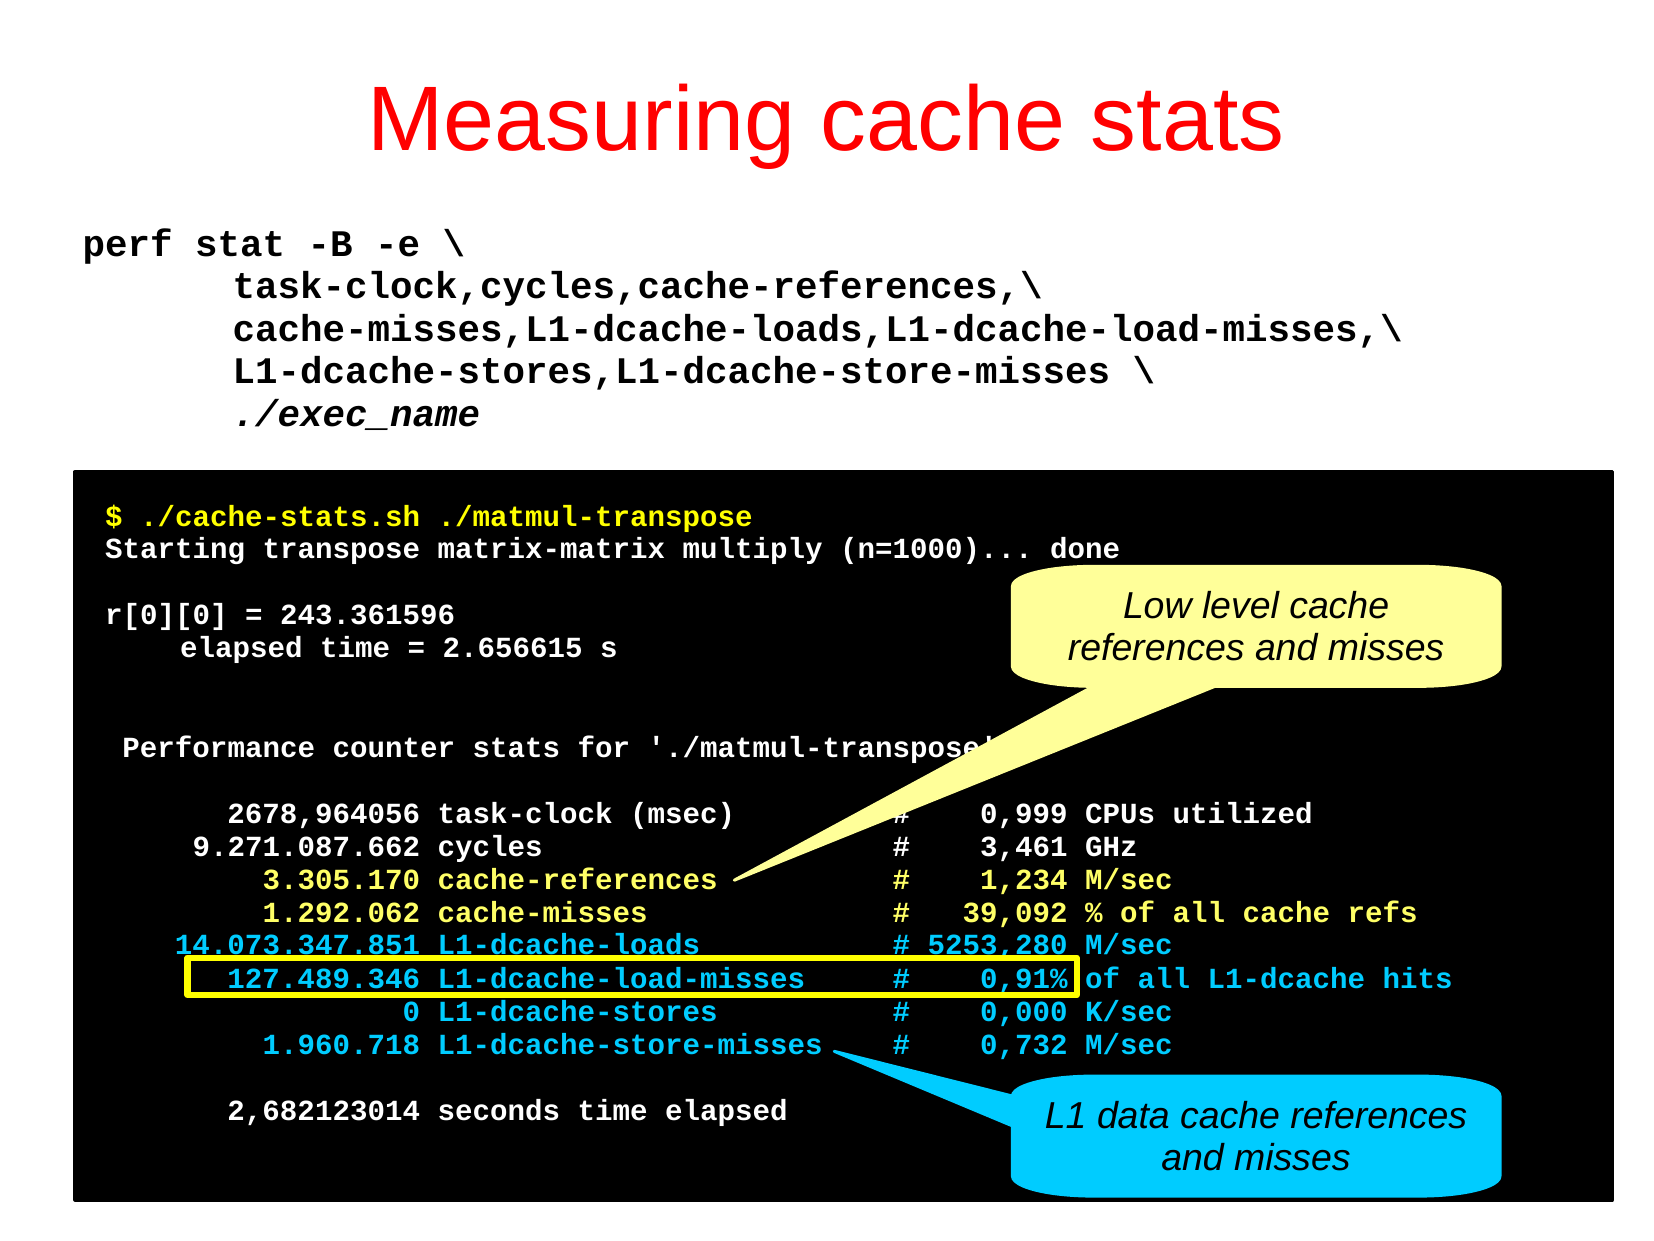

# Measuring cache stats
perf stat -B -e \
		task-clock,cycles,cache-references,\
		cache-misses,L1-dcache-loads,L1-dcache-load-misses,\
		L1-dcache-stores,L1-dcache-store-misses \
		./exec_name
$ ./cache-stats.sh ./matmul-transpose
Starting transpose matrix-matrix multiply (n=1000)... done
r[0][0] = 243.361596
	elapsed time = 2.656615 s
 Performance counter stats for './matmul-transpose':
 2678,964056 task-clock (msec) # 0,999 CPUs utilized
 9.271.087.662 cycles # 3,461 GHz
 3.305.170 cache-references # 1,234 M/sec
 1.292.062 cache-misses # 39,092 % of all cache refs
 14.073.347.851 L1-dcache-loads # 5253,280 M/sec
 127.489.346 L1-dcache-load-misses # 0,91% of all L1-dcache hits
 0 L1-dcache-stores # 0,000 K/sec
 1.960.718 L1-dcache-store-misses # 0,732 M/sec
 2,682123014 seconds time elapsed
Low level cache references and misses
L1 data cache references and misses
Parallel Architectures
27